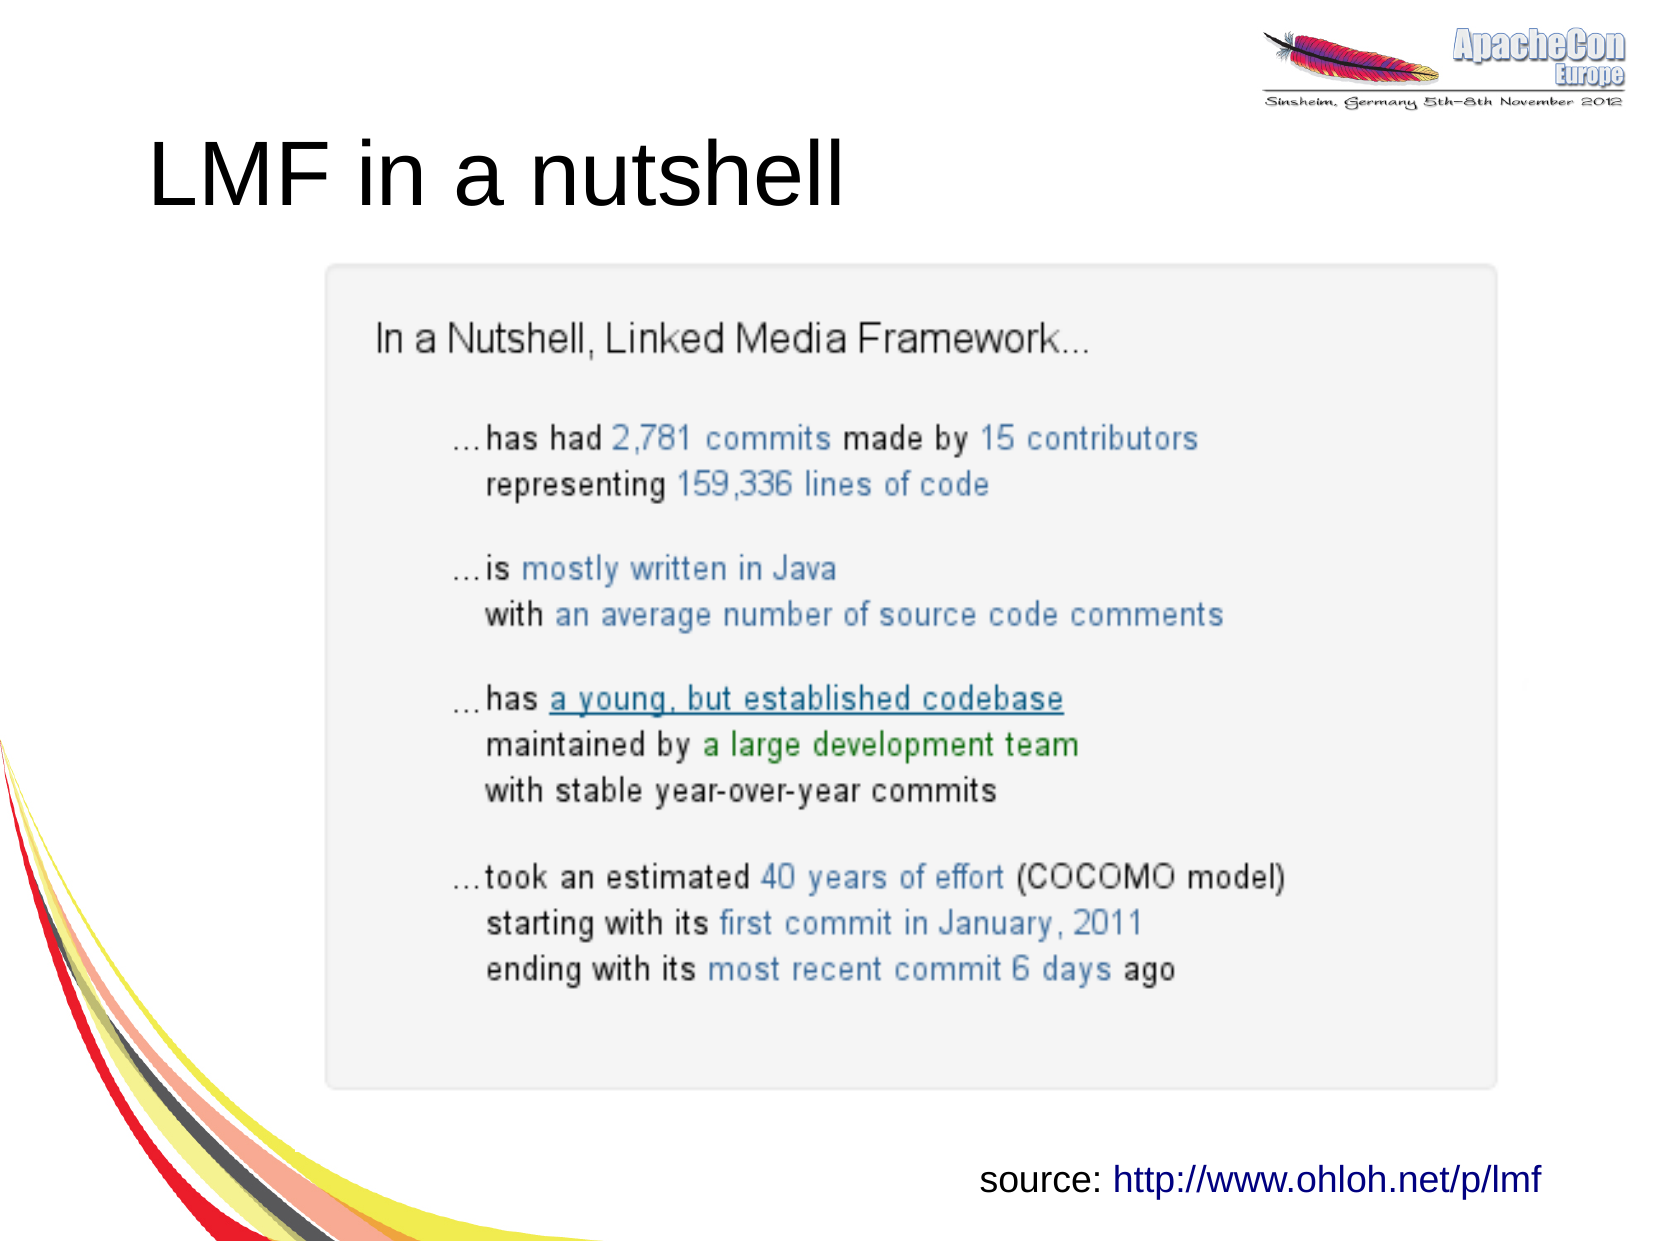

# LMF in a nutshell
source: http://www.ohloh.net/p/lmf